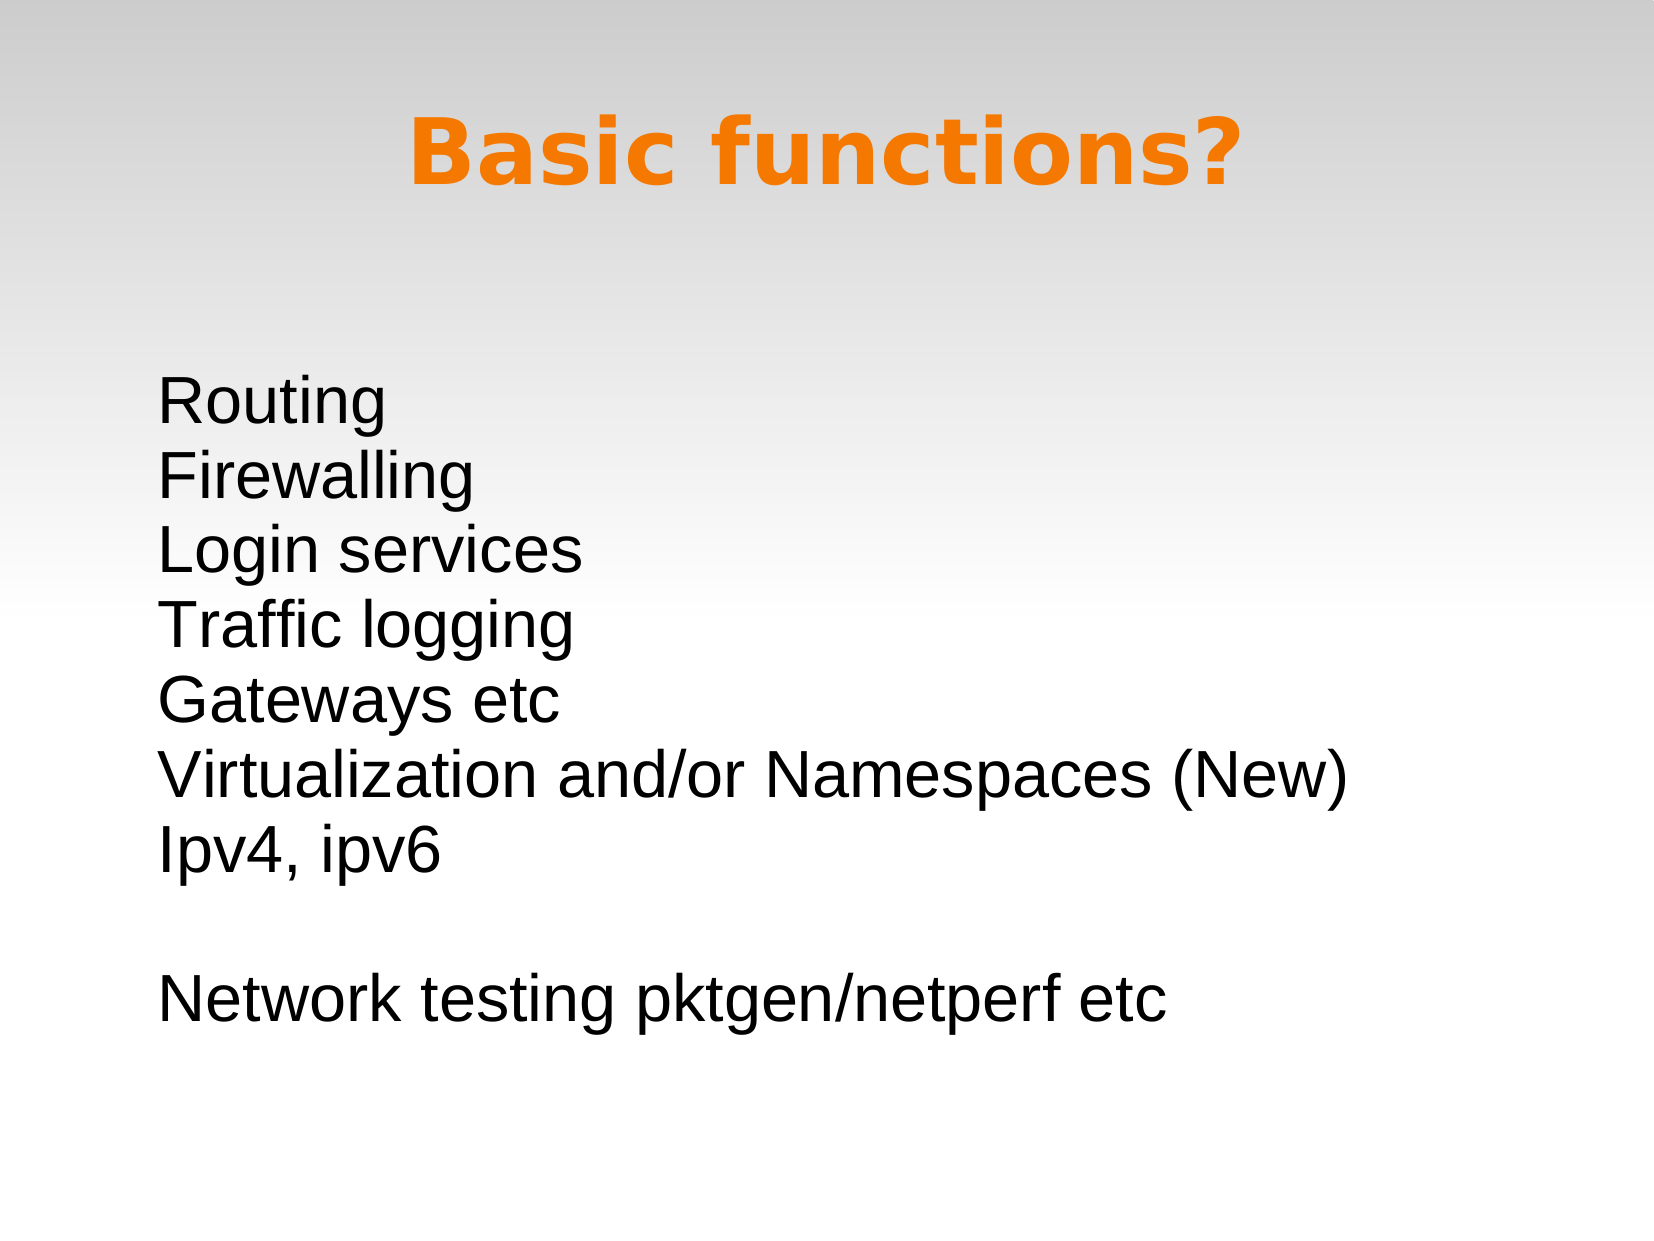

# Basic functions?
	Routing
	Firewalling
	Login services
	Traffic logging
	Gateways etc
	Virtualization and/or Namespaces (New)
	Ipv4, ipv6
	Network testing pktgen/netperf etc